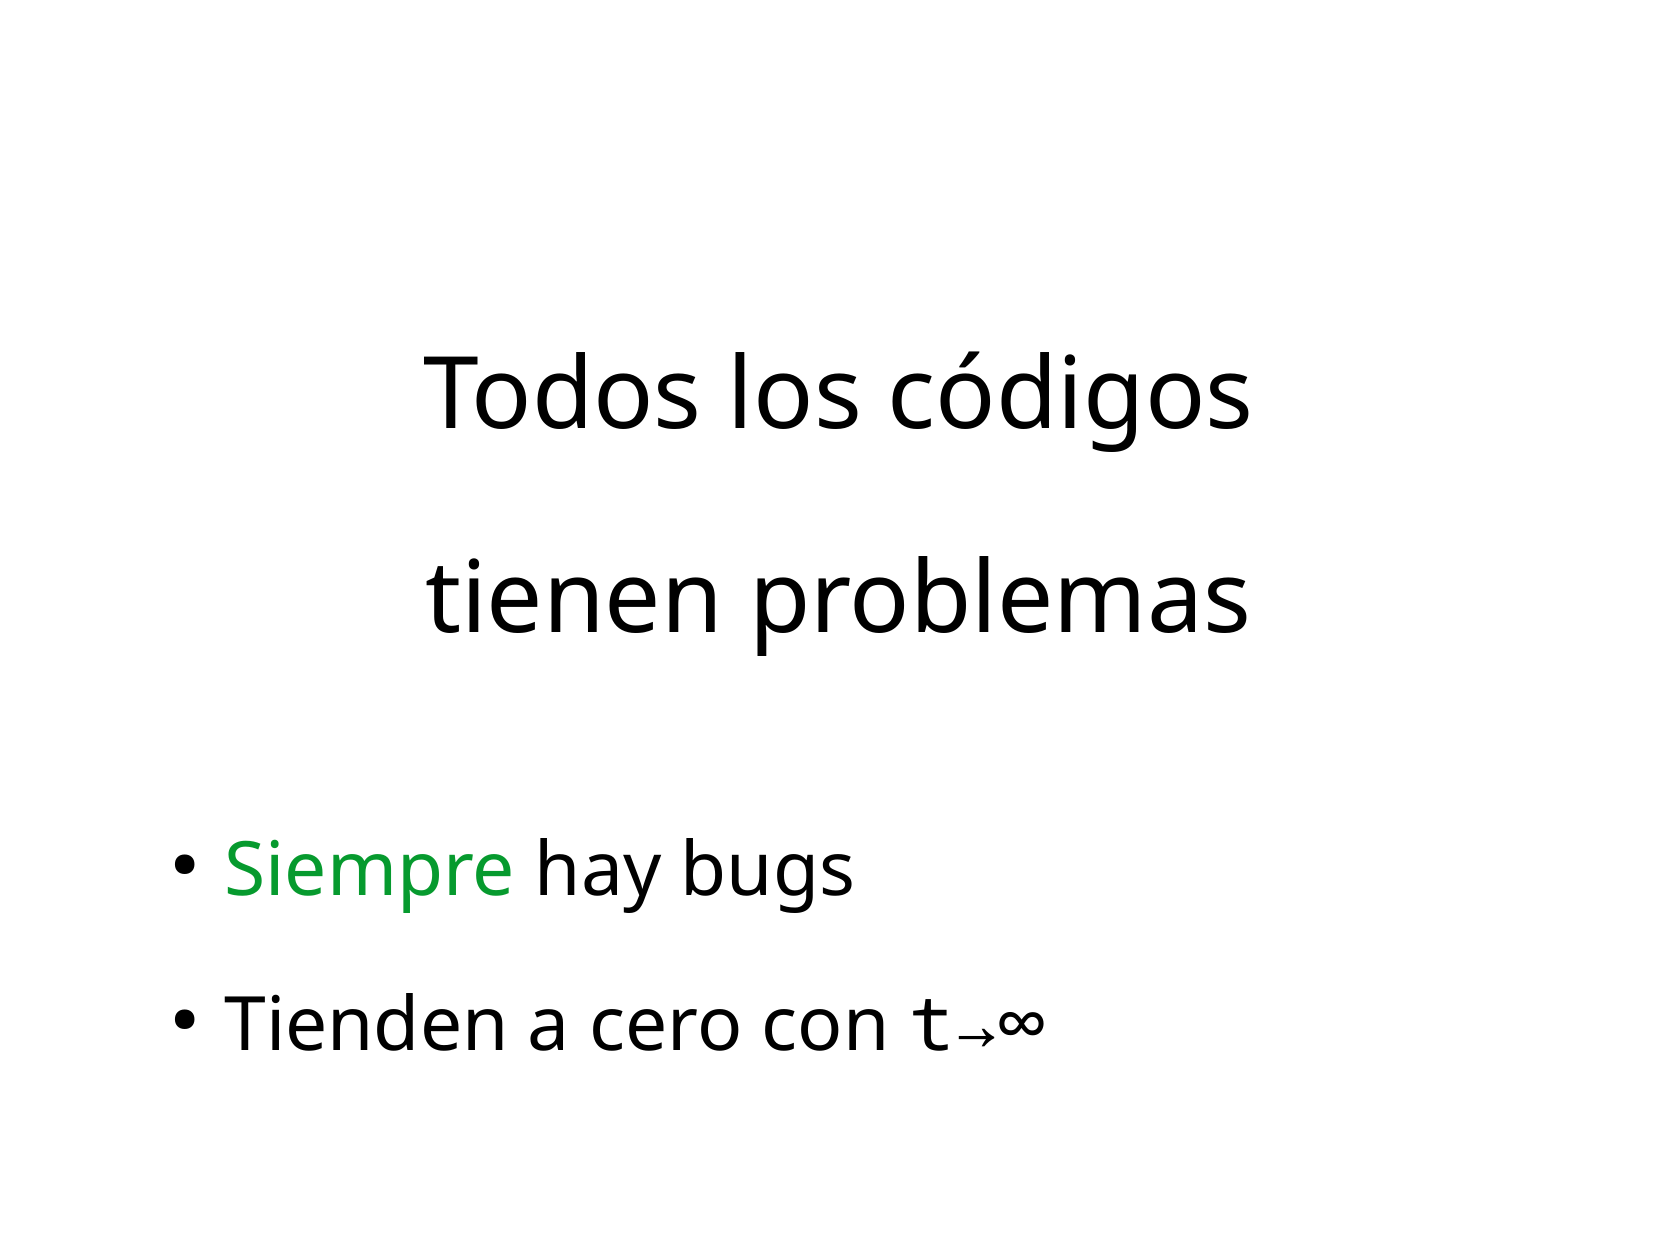

# Todos los códigos tienen problemas
Siempre hay bugs
Tienden a cero con t→∞